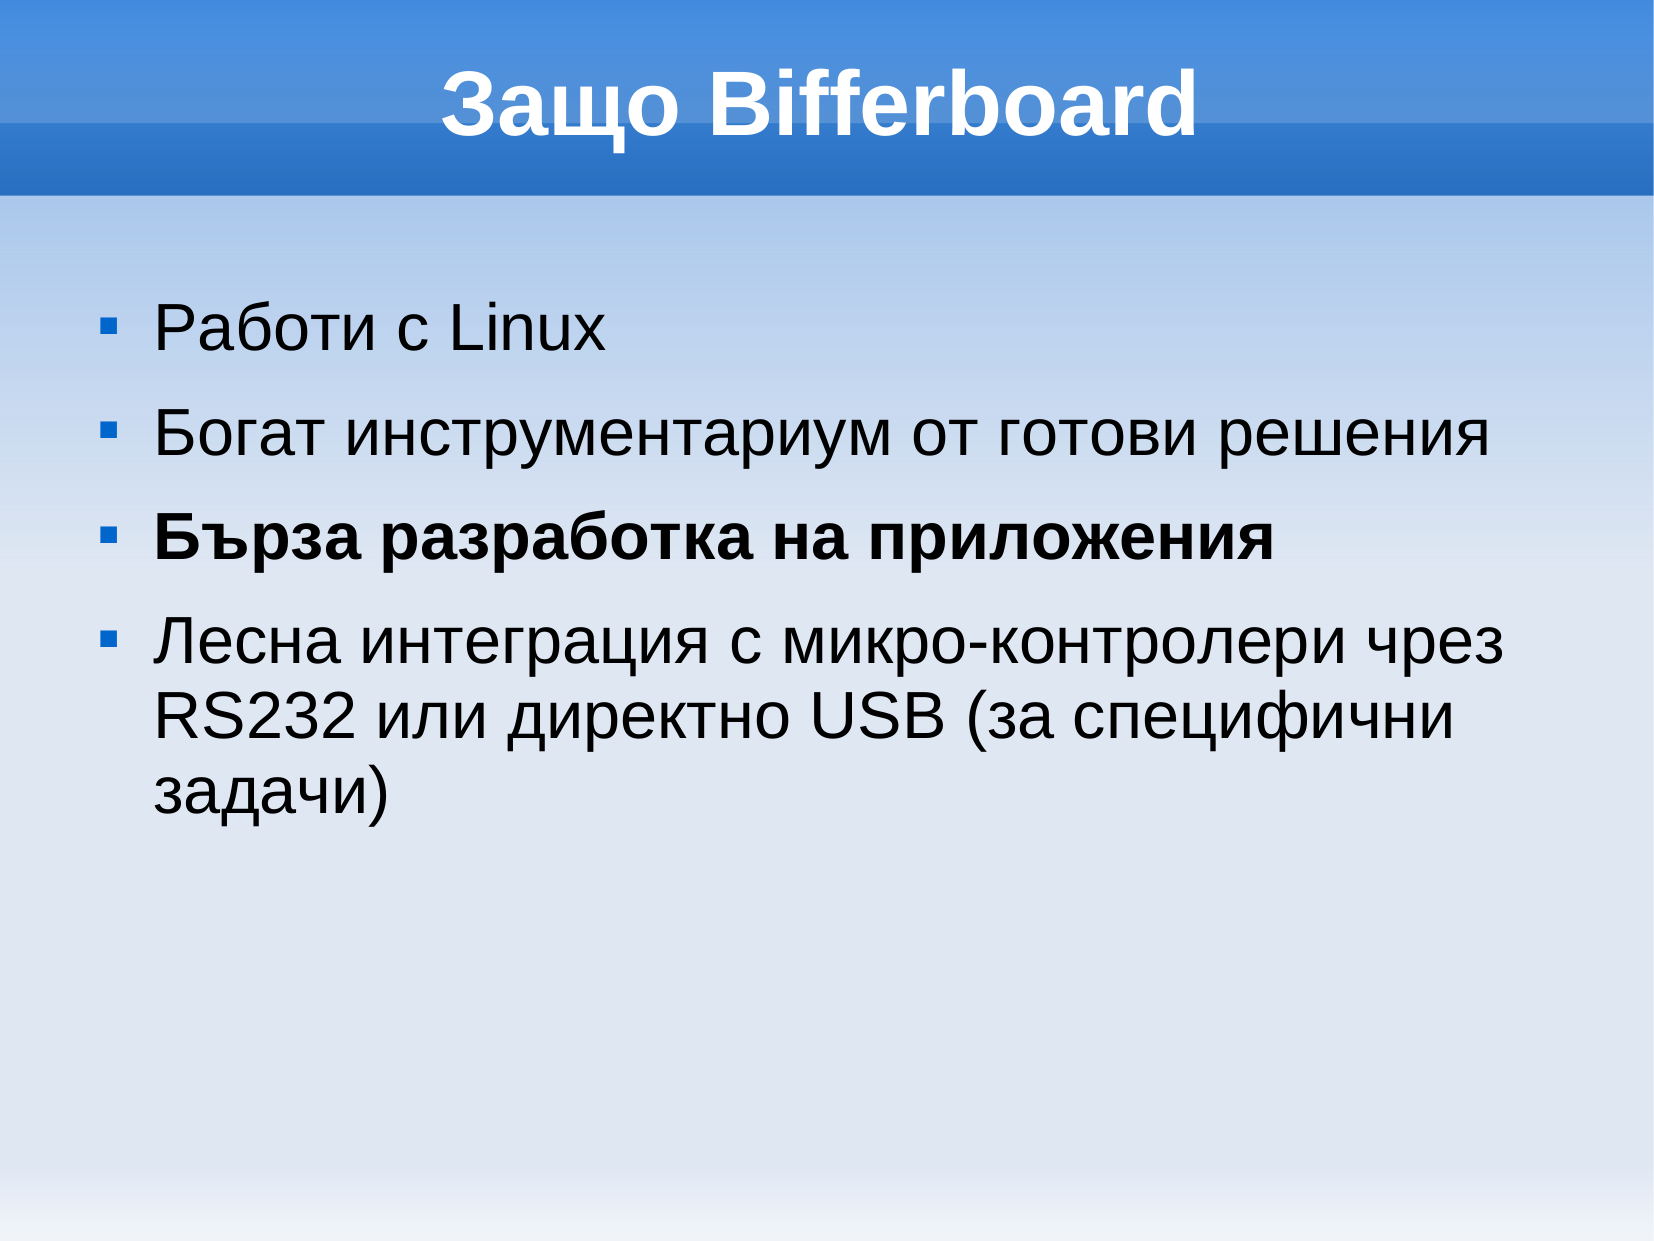

# Защо Bifferboard
Работи с Linux
Богат инструментариум от готови решения
Бърза разработка на приложения
Лесна интеграция с микро-контролери чрез RS232 или директно USB (за специфични задачи)